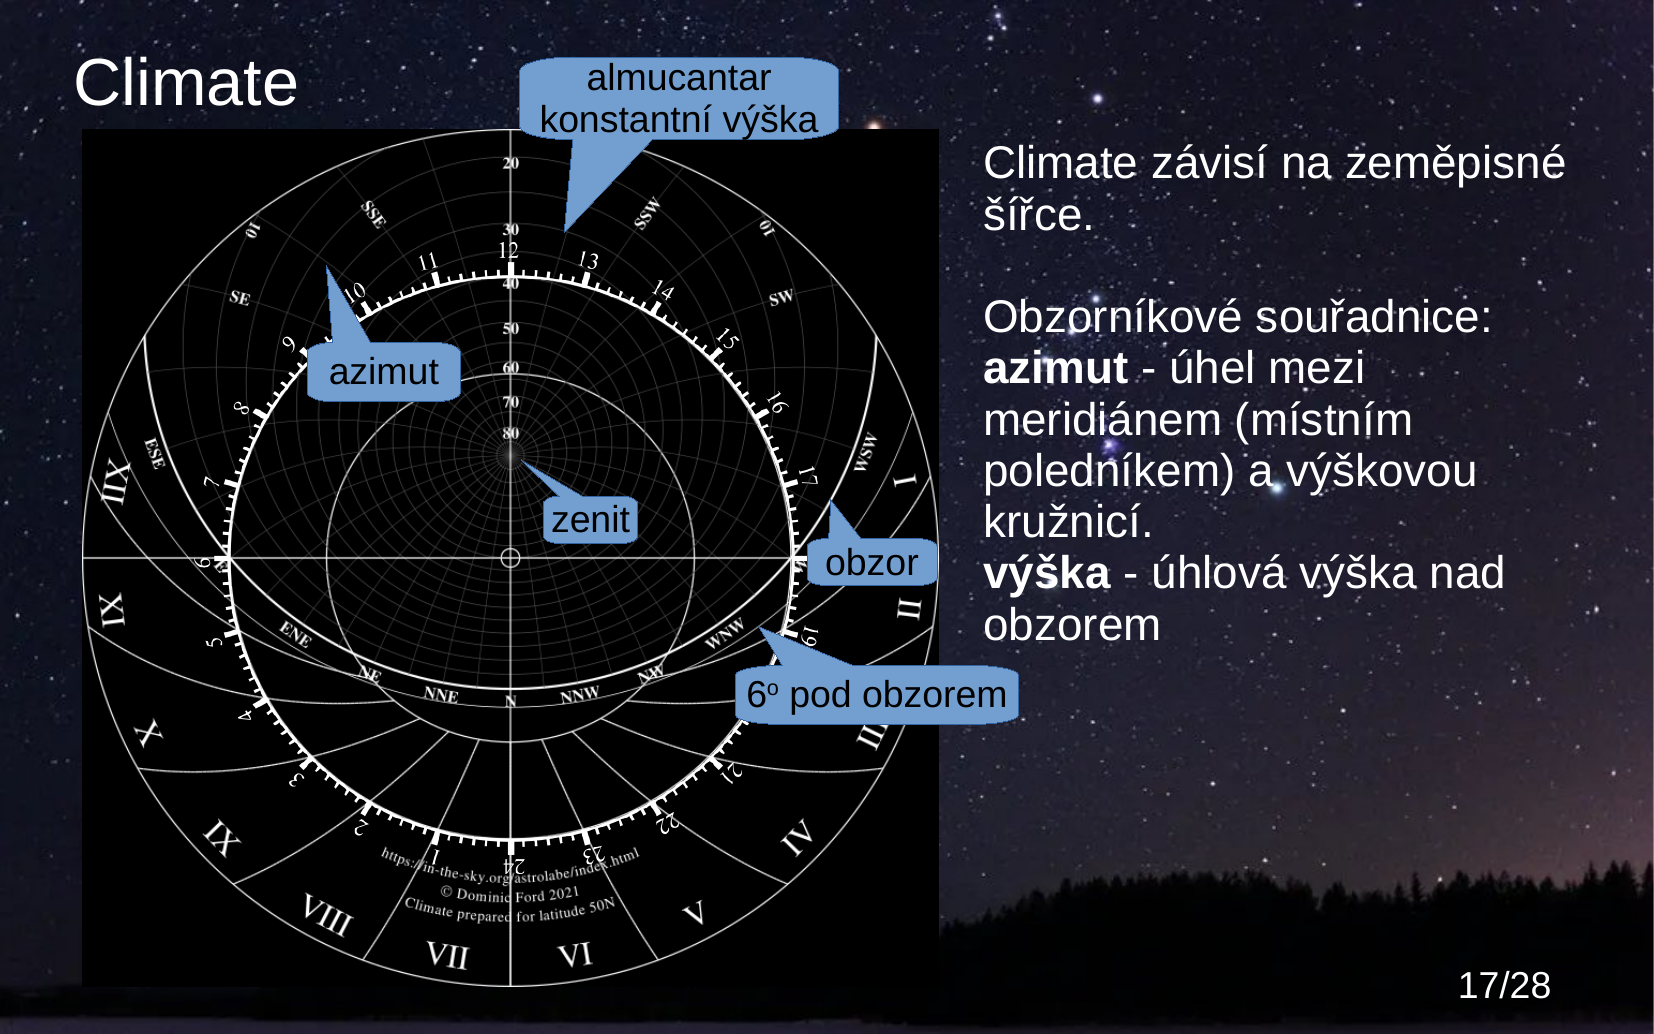

Climate
almucantar
konstantní výška
Climate závisí na zeměpisné šířce.
Obzorníkové souřadnice:
azimut - úhel mezi meridiánem (místním poledníkem) a výškovou kružnicí.
výška - úhlová výška nad obzorem
azimut
zenit
obzor
6o pod obzorem